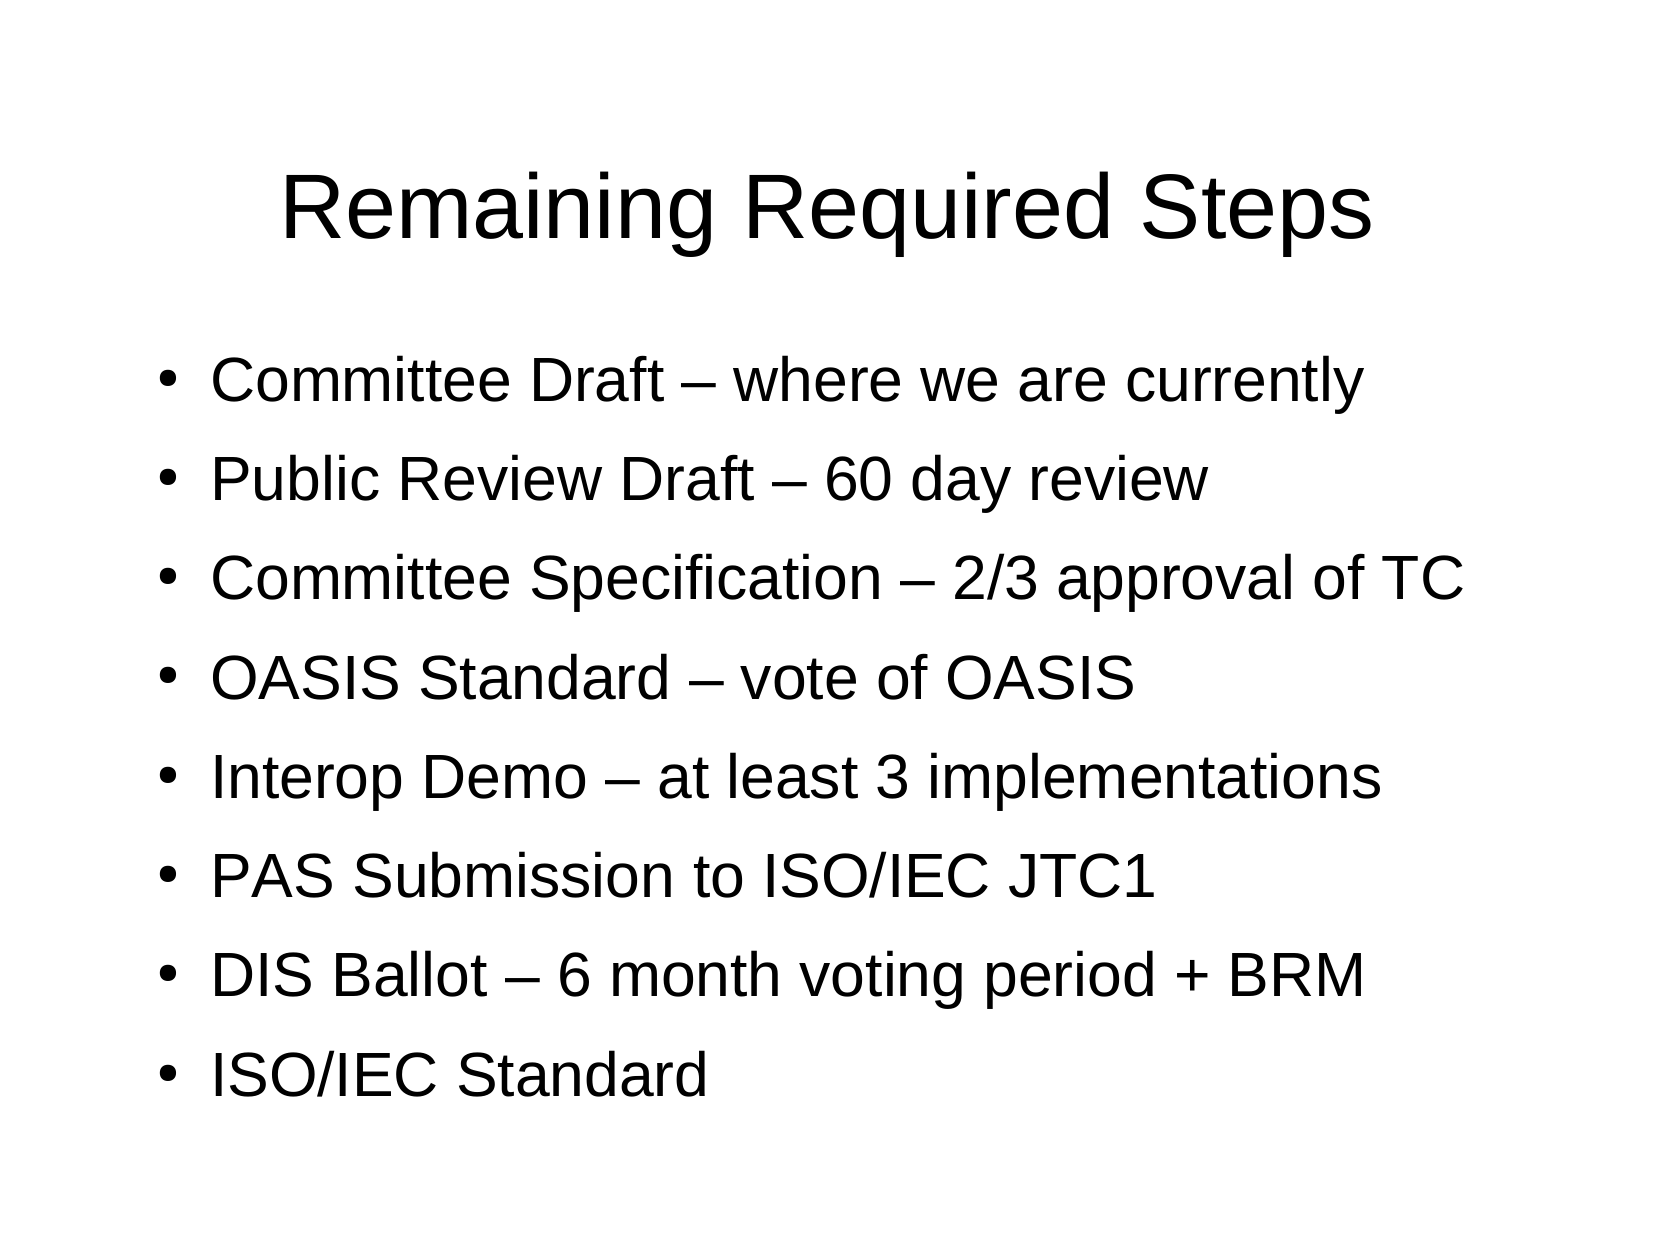

# Remaining Required Steps
Committee Draft – where we are currently
Public Review Draft – 60 day review
Committee Specification – 2/3 approval of TC
OASIS Standard – vote of OASIS
Interop Demo – at least 3 implementations
PAS Submission to ISO/IEC JTC1
DIS Ballot – 6 month voting period + BRM
ISO/IEC Standard